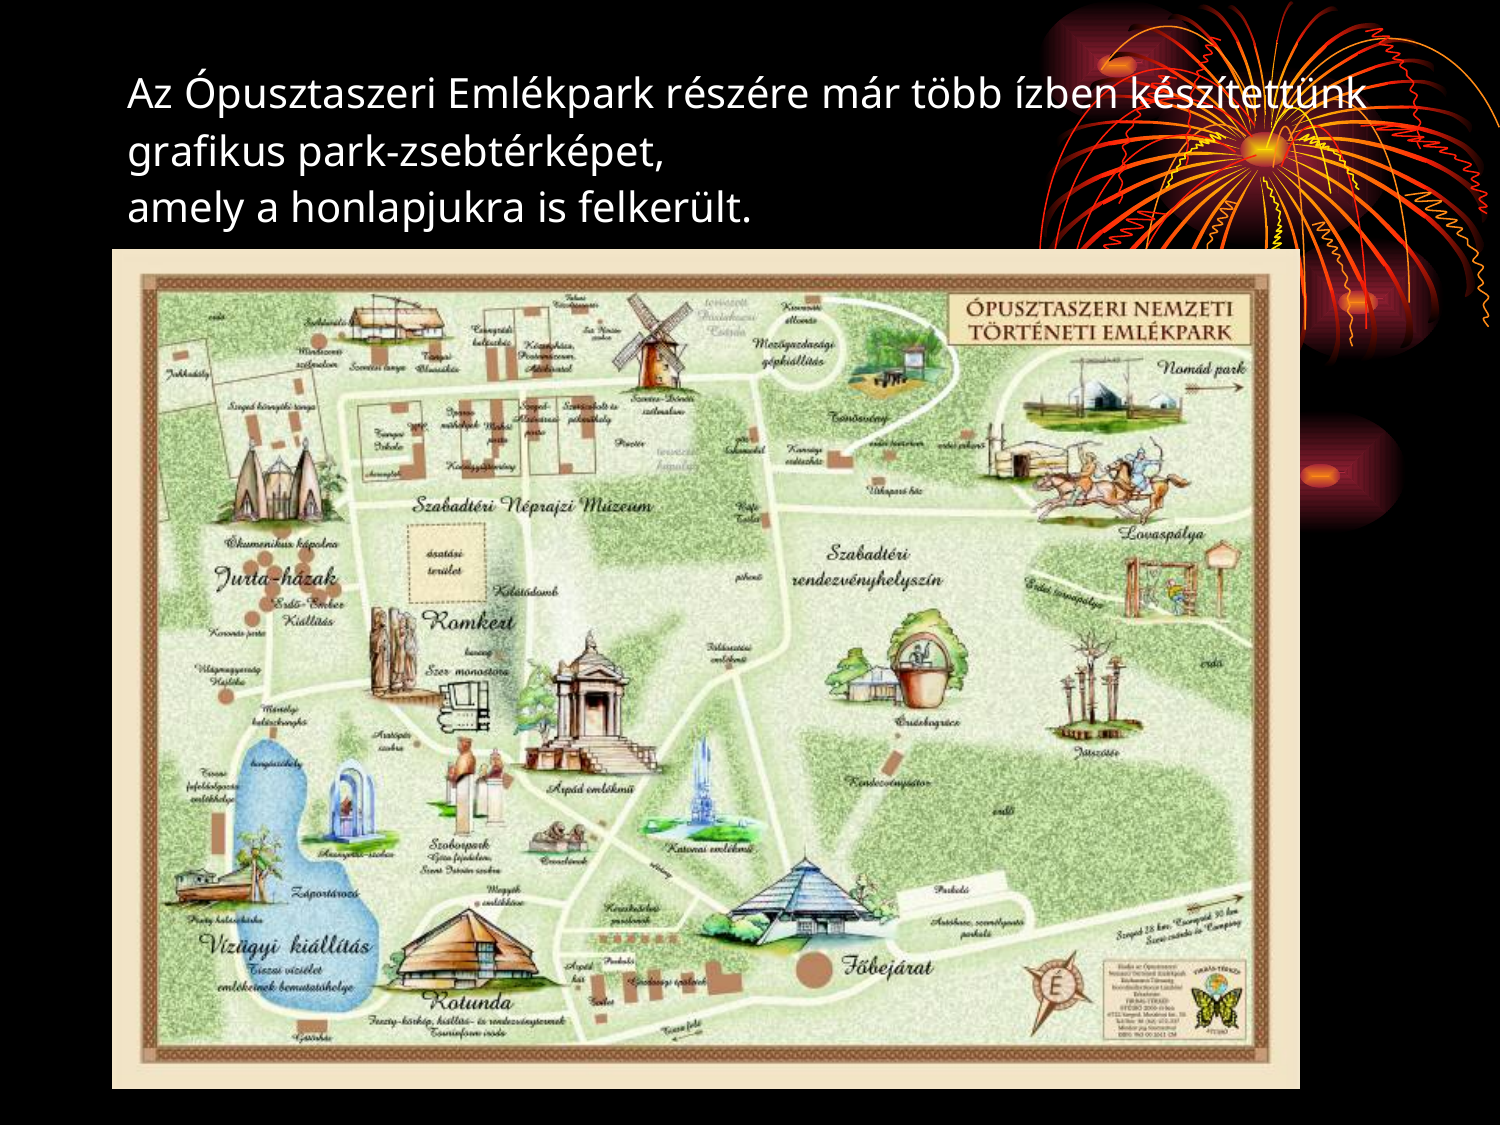

# Az Ópusztaszeri Emlékpark részére már több ízben készítettünk grafikus park-zsebtérképet, amely a honlapjukra is felkerült.